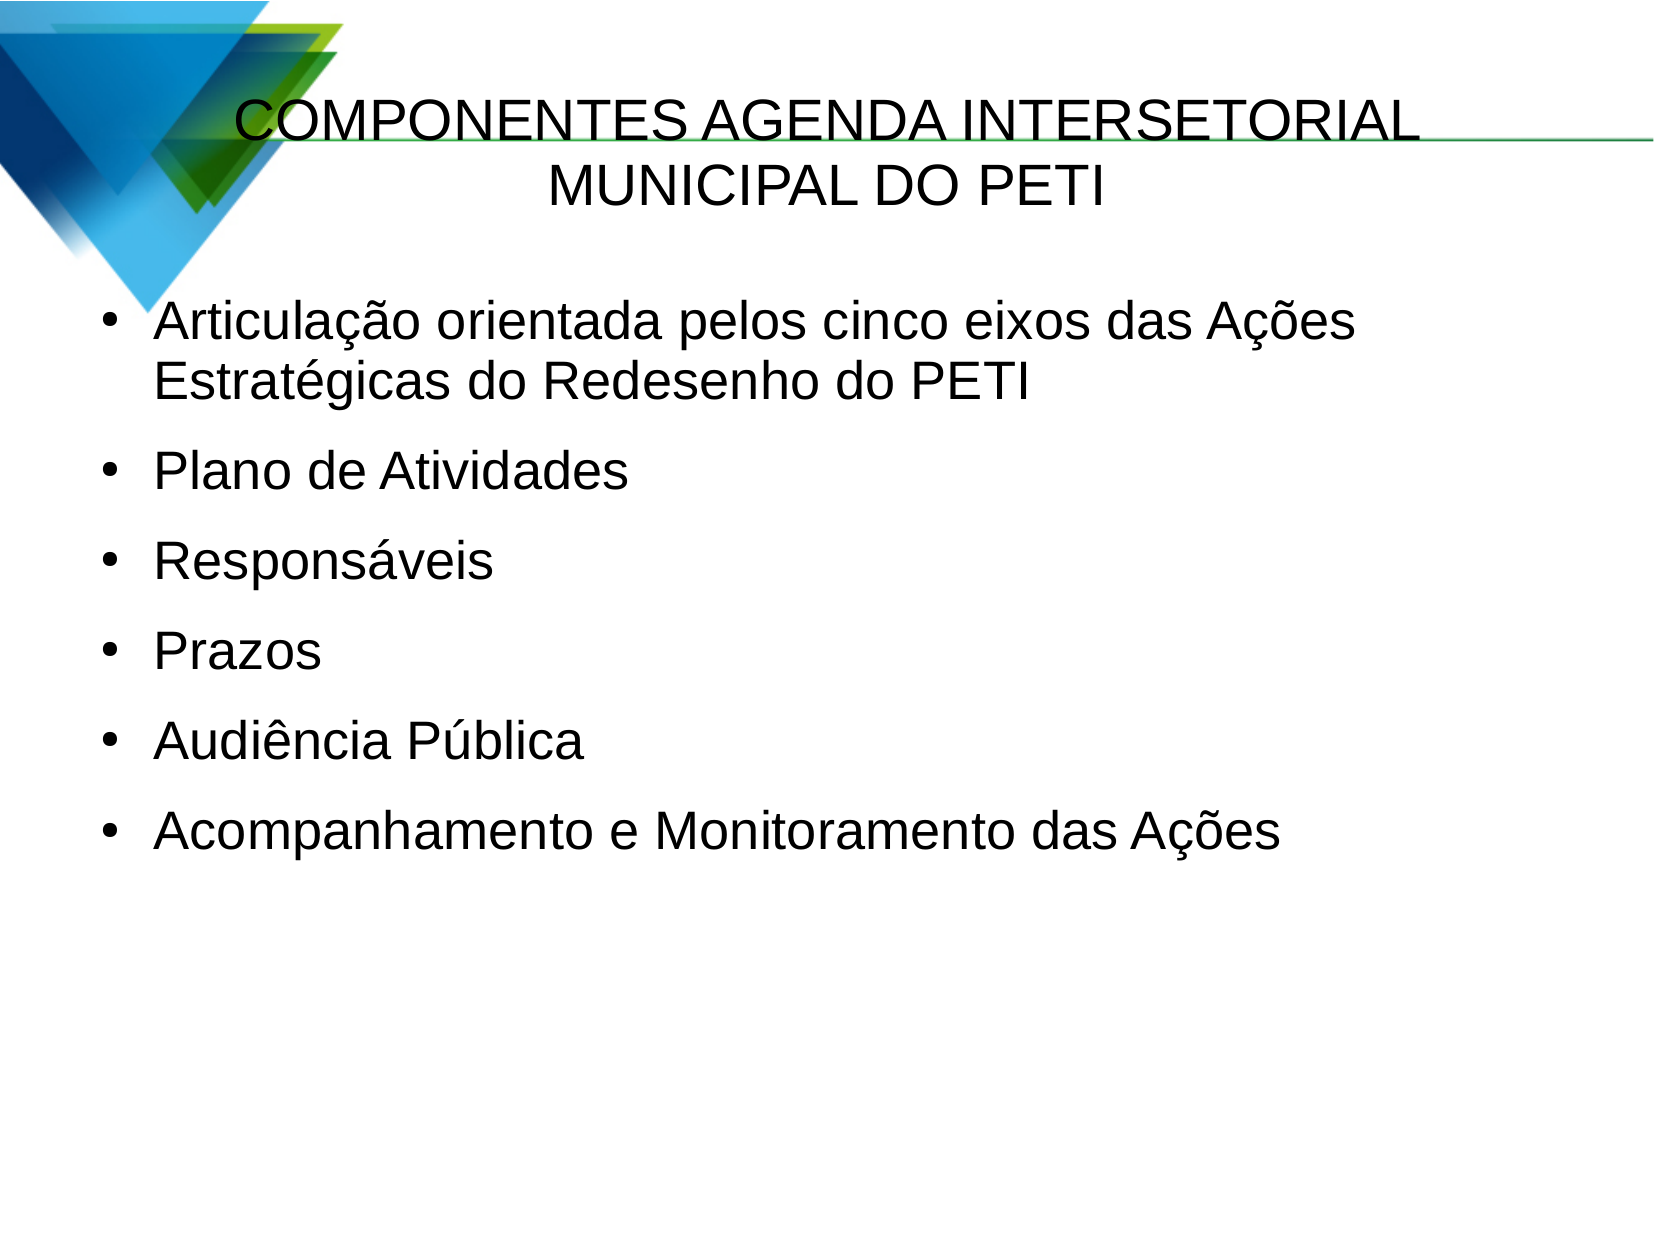

# COMPONENTES AGENDA INTERSETORIAL MUNICIPAL DO PETI
Articulação orientada pelos cinco eixos das Ações Estratégicas do Redesenho do PETI
Plano de Atividades
Responsáveis
Prazos
Audiência Pública
Acompanhamento e Monitoramento das Ações